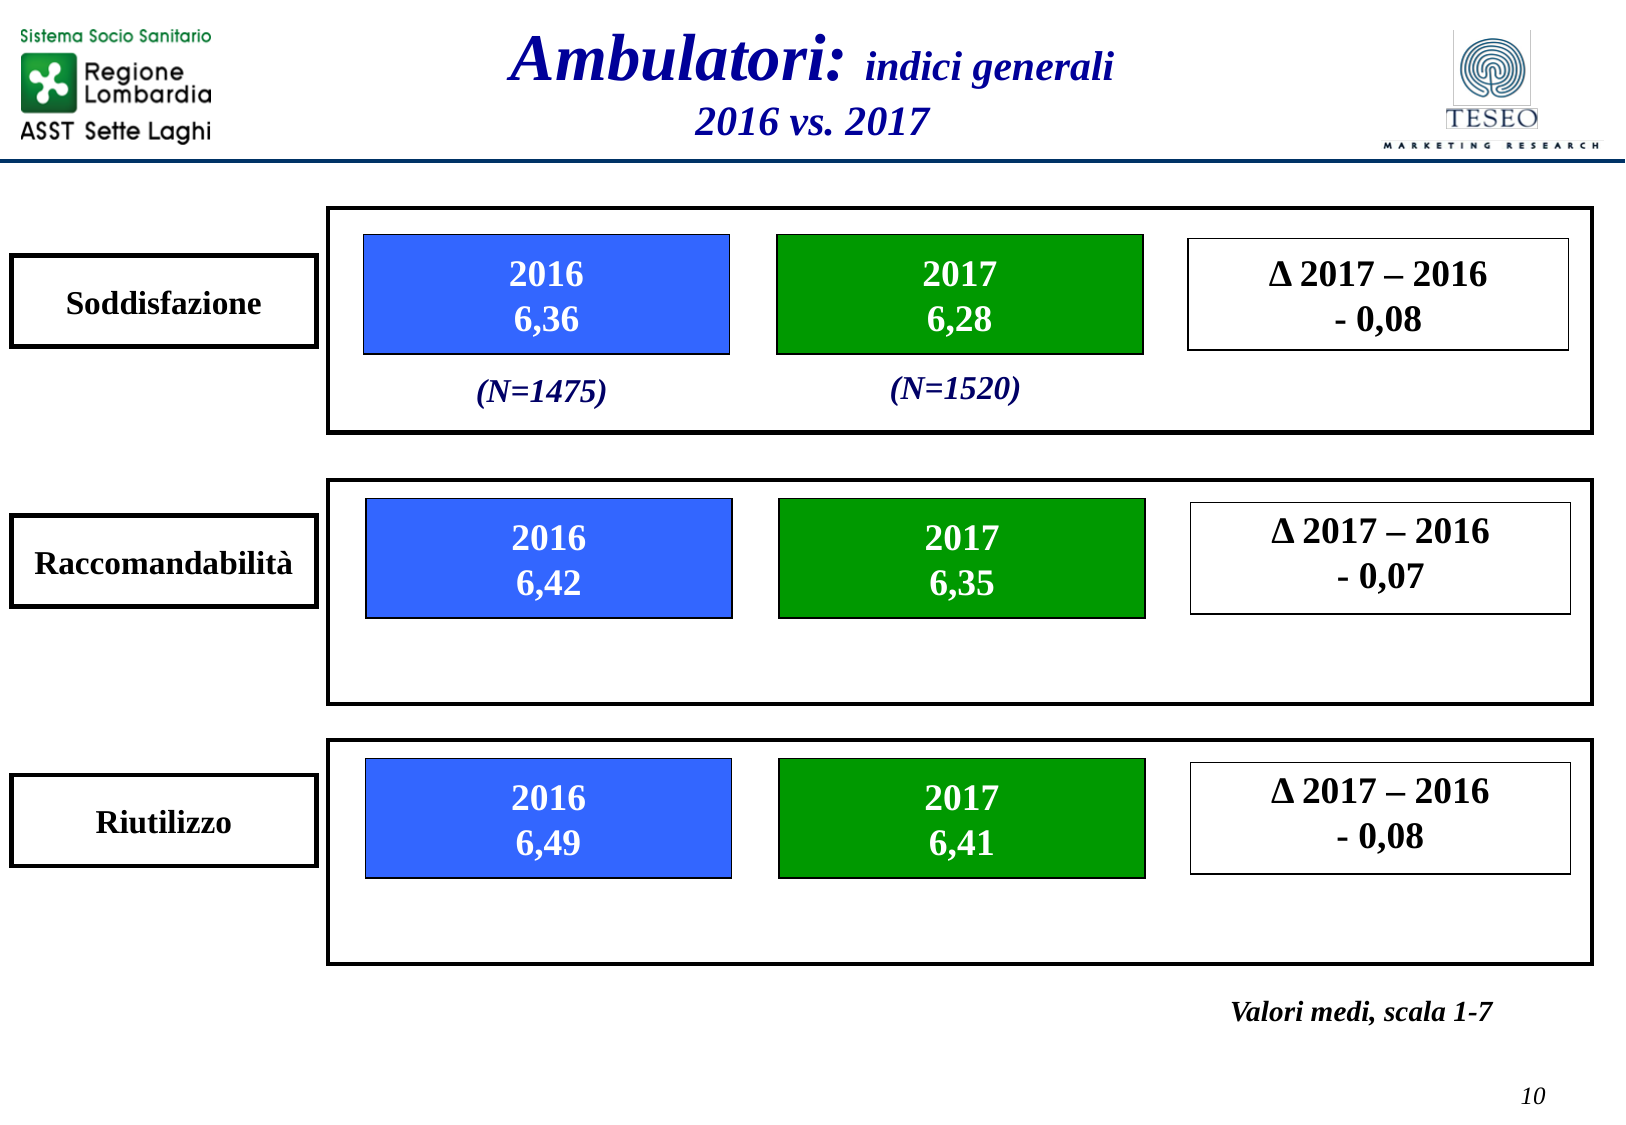

Ambulatori: indici generali
2016 vs. 2017
2016
6,36
2017
6,28
Δ 2017 – 2016
- 0,08
Soddisfazione
(N=1520)
(N=1475)
2016
6,42
2017
6,35
Δ 2017 – 2016
- 0,07
Raccomandabilità
2016
6,49
2017
6,41
Δ 2017 – 2016
- 0,08
Riutilizzo
Valori medi, scala 1-7